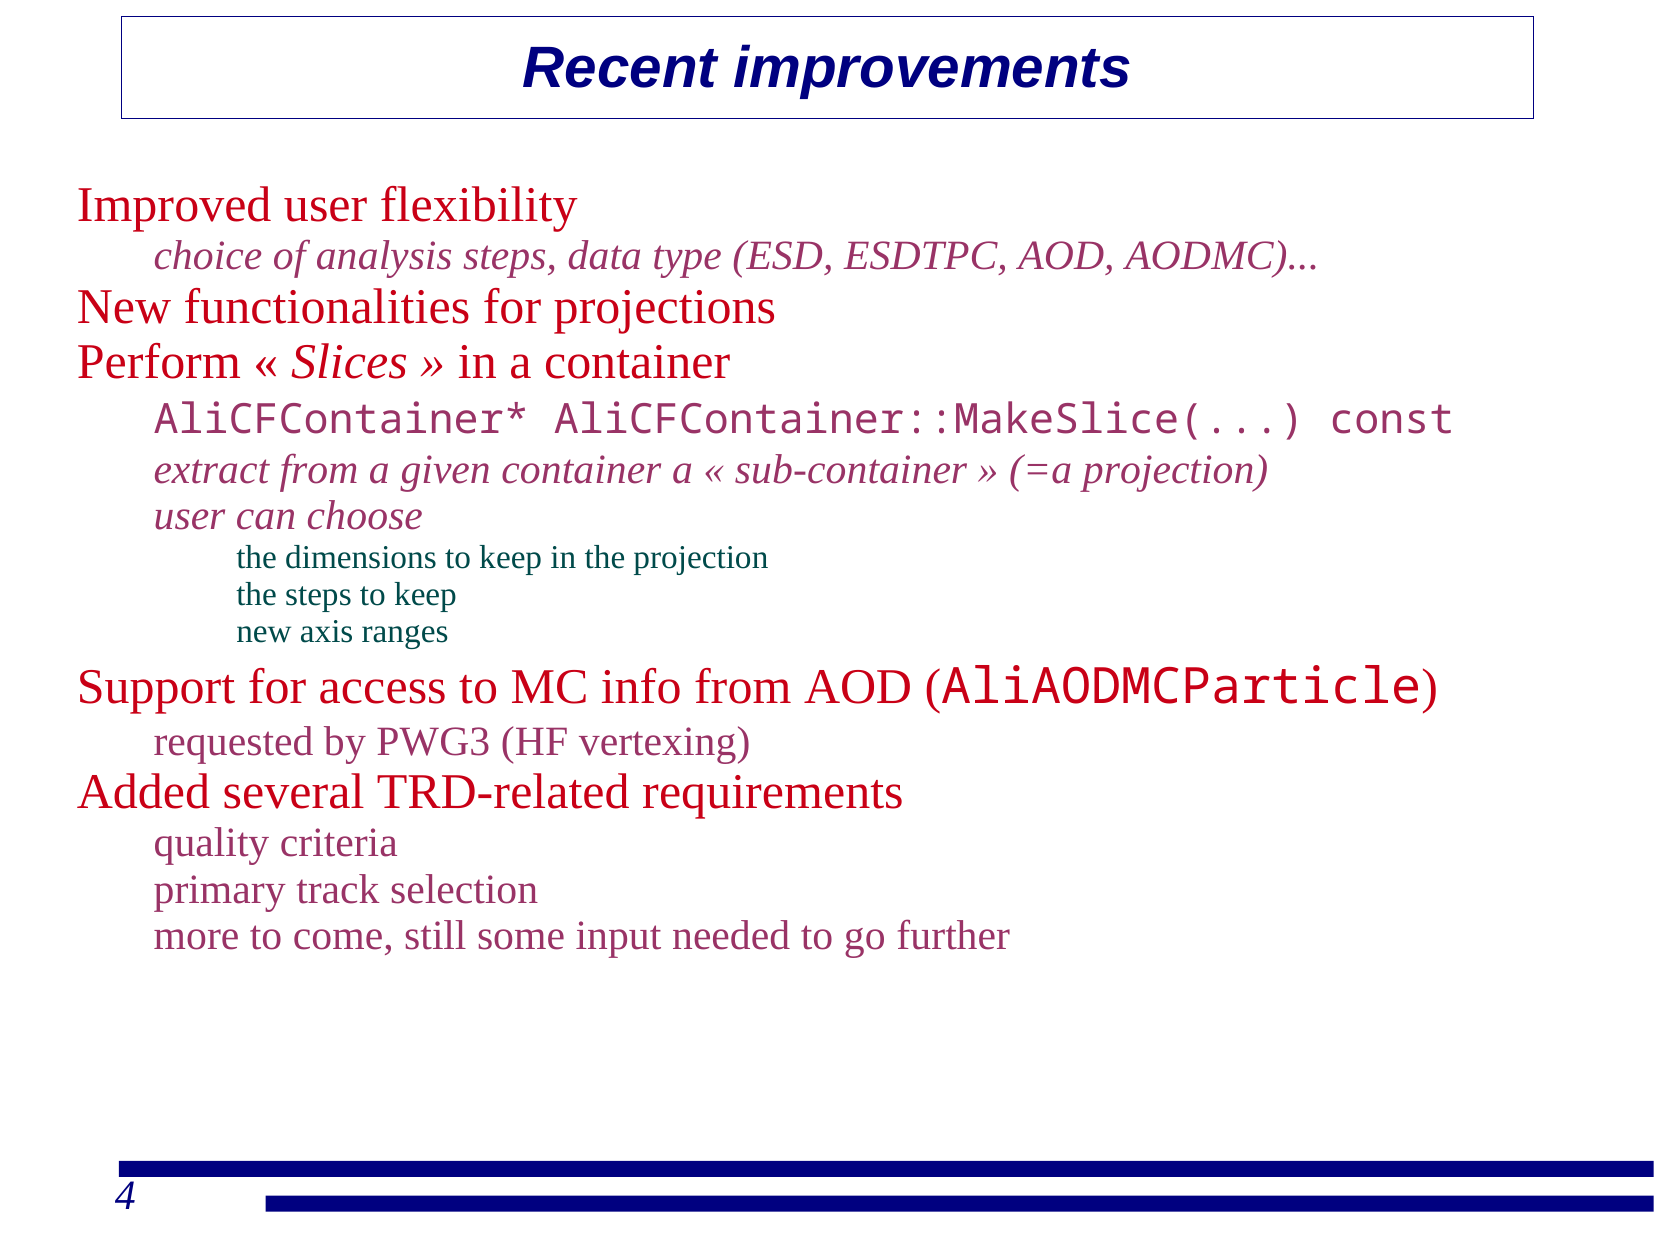

# Recent improvements
Improved user flexibility
choice of analysis steps, data type (ESD, ESDTPC, AOD, AODMC)...
New functionalities for projections
Perform « Slices » in a container
AliCFContainer* AliCFContainer::MakeSlice(...) const
extract from a given container a « sub-container » (=a projection)
user can choose
the dimensions to keep in the projection
the steps to keep
new axis ranges
Support for access to MC info from AOD (AliAODMCParticle)
requested by PWG3 (HF vertexing)
Added several TRD-related requirements
quality criteria
primary track selection
more to come, still some input needed to go further